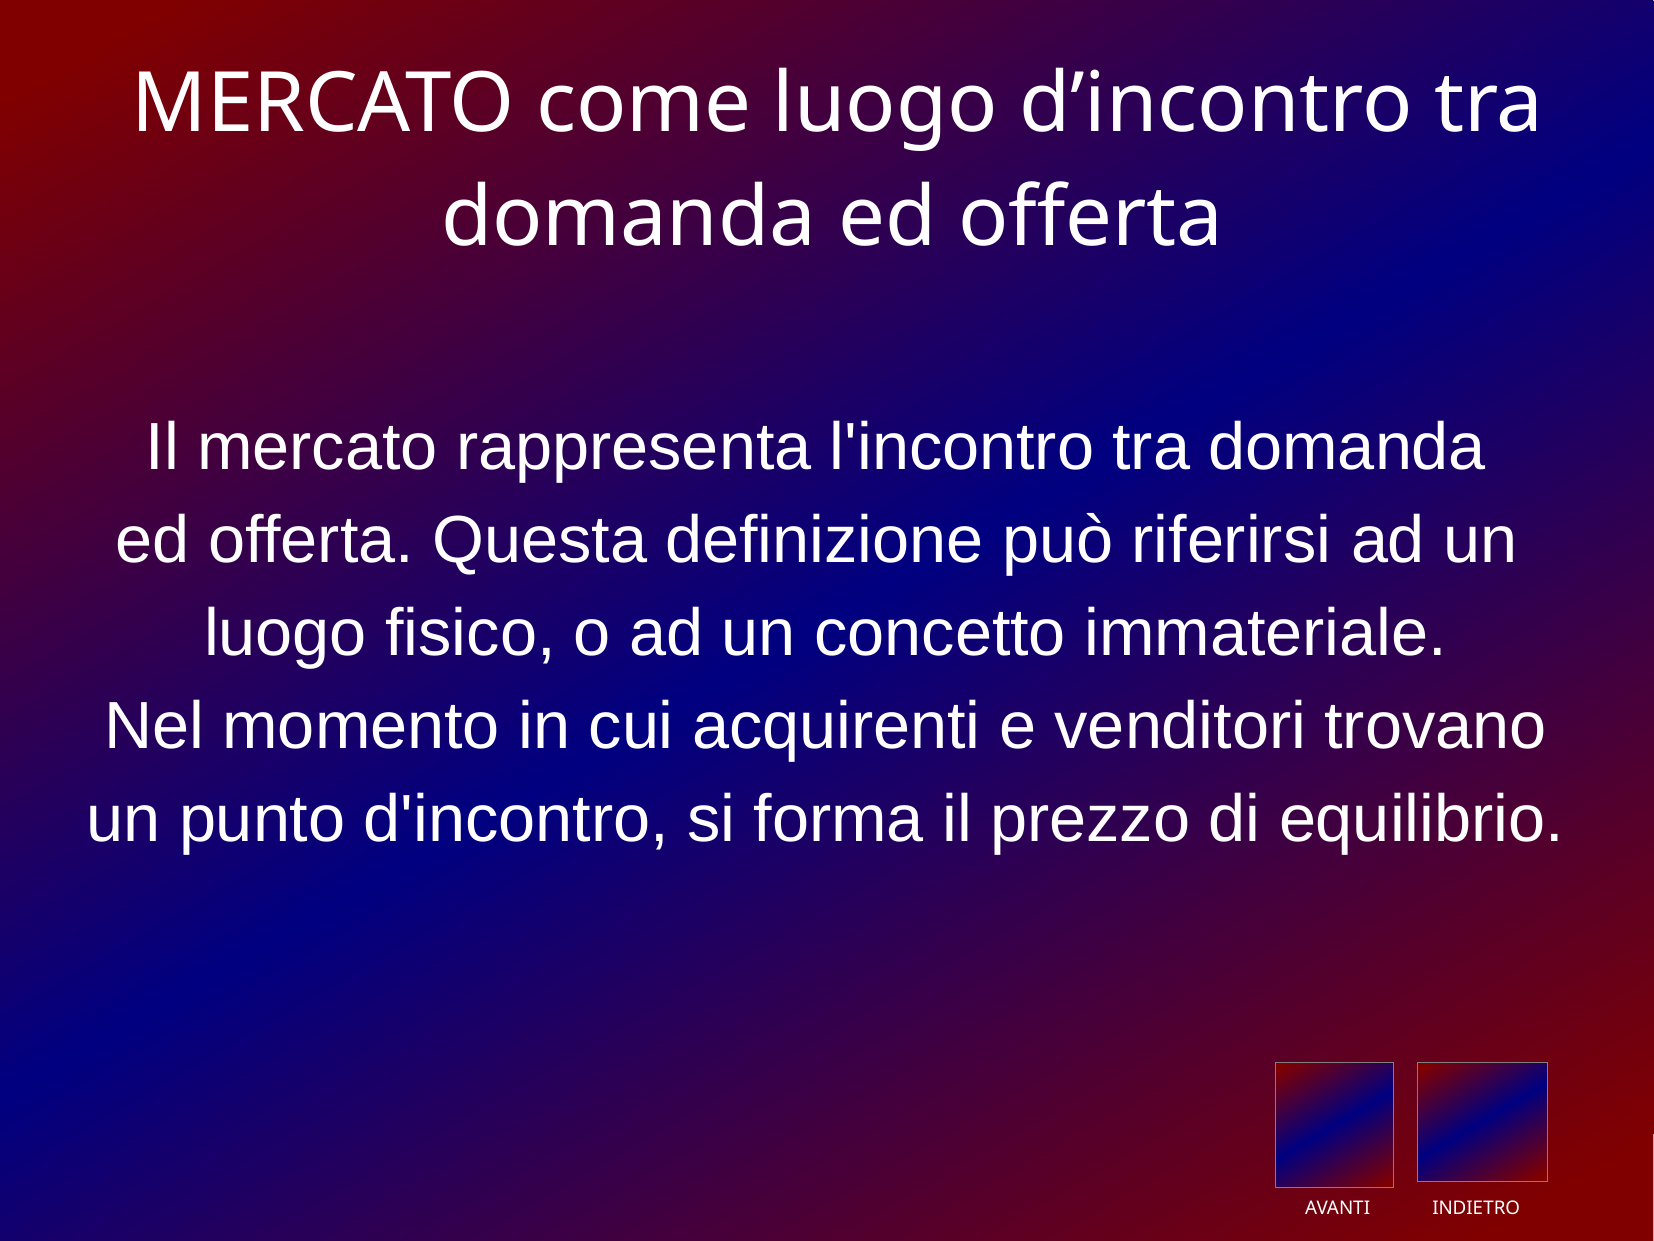

MERCATO come luogo d’incontro tra domanda ed offerta
Il mercato rappresenta l'incontro tra domanda
ed offerta. Questa definizione può riferirsi ad un
luogo fisico, o ad un concetto immateriale.
 Nel momento in cui acquirenti e venditori trovano
un punto d'incontro, si forma il prezzo di equilibrio.
AVANTI
INDIETRO